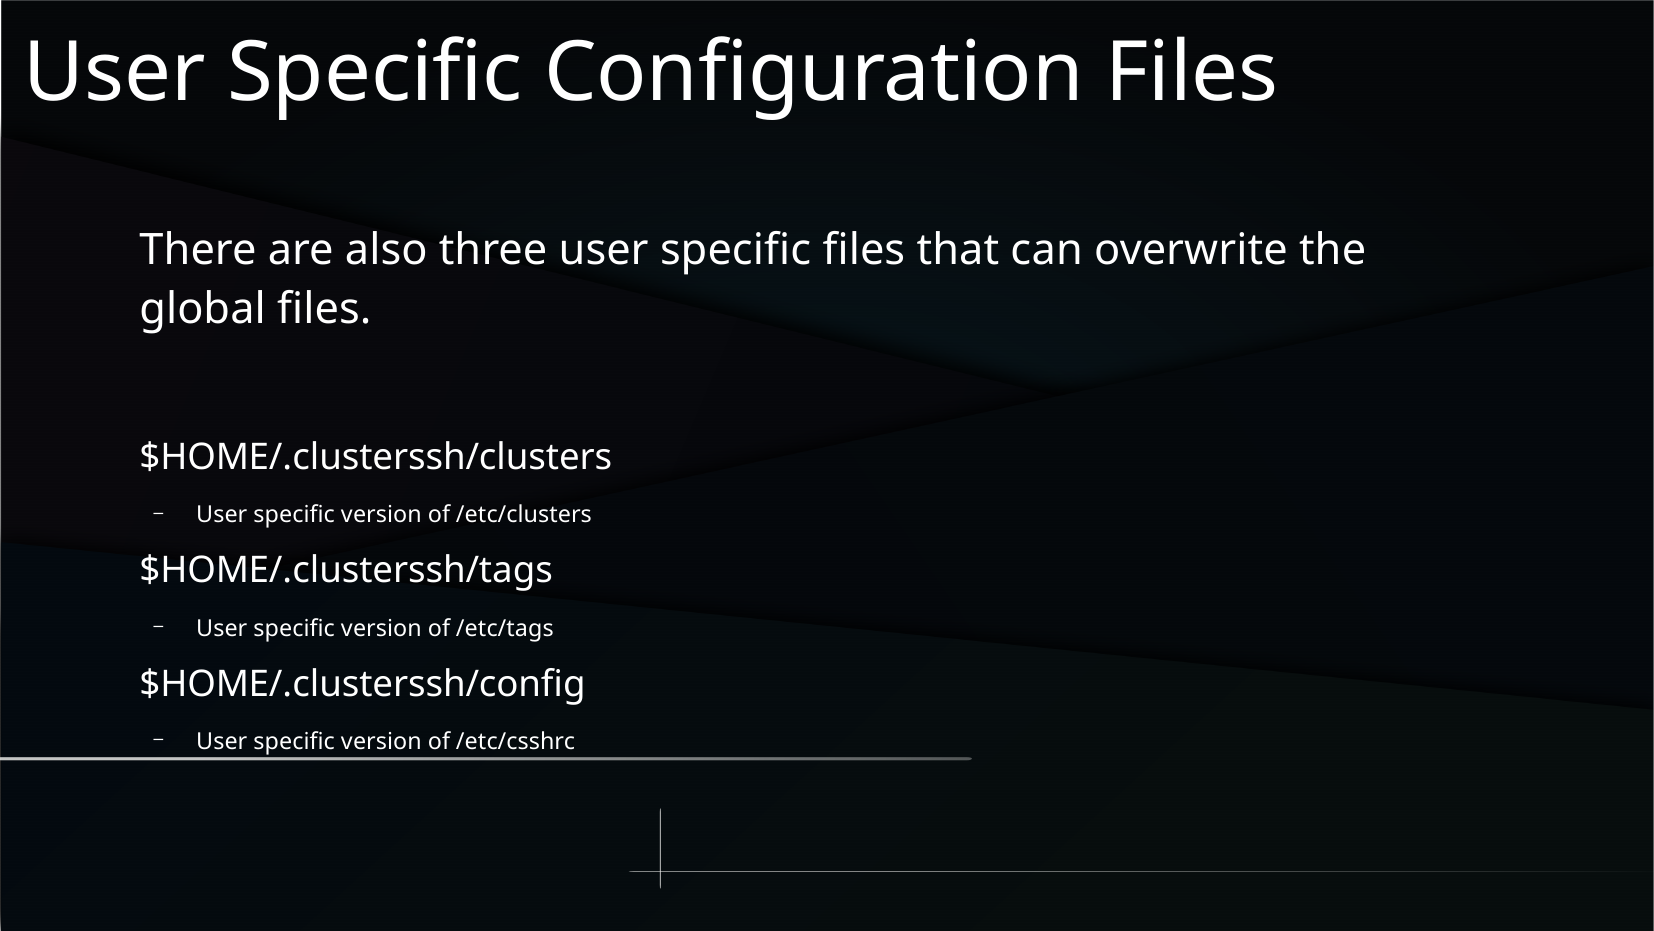

# User Specific Configuration Files
There are also three user specific files that can overwrite the global files.
$HOME/.clusterssh/clusters
User specific version of /etc/clusters
$HOME/.clusterssh/tags
User specific version of /etc/tags
$HOME/.clusterssh/config
User specific version of /etc/csshrc